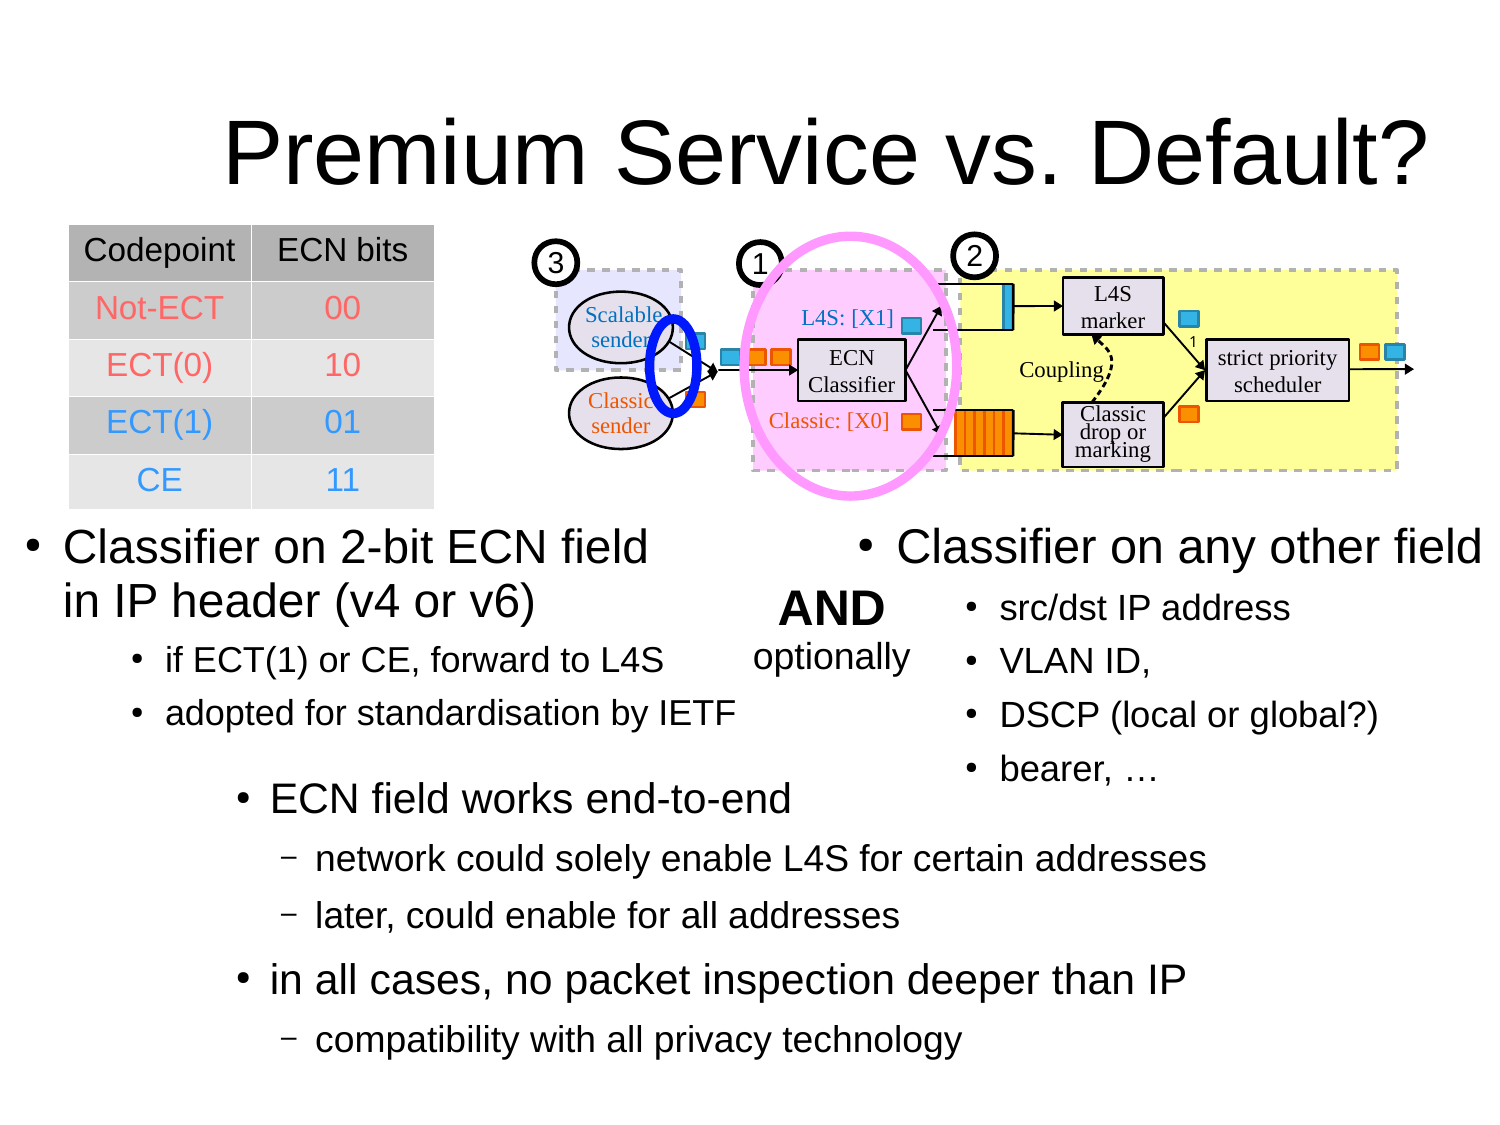

# Premium Service vs. Default?
| Codepoint | ECN bits |
| --- | --- |
| Not-ECT | 00 |
| ECT(0) | 10 |
| ECT(1) | 01 |
| CE | 11 |
Classifier on 2-bit ECN field
in IP header (v4 or v6)
if ECT(1) or CE, forward to L4S
adopted for standardisation by IETF
Classifier on any other field
src/dst IP address
VLAN ID,
DSCP (local or global?)
bearer, …
AND
optionally
ECN field works end-to-end
network could solely enable L4S for certain addresses
later, could enable for all addresses
in all cases, no packet inspection deeper than IP
compatibility with all privacy technology
Details: [l4s-id]